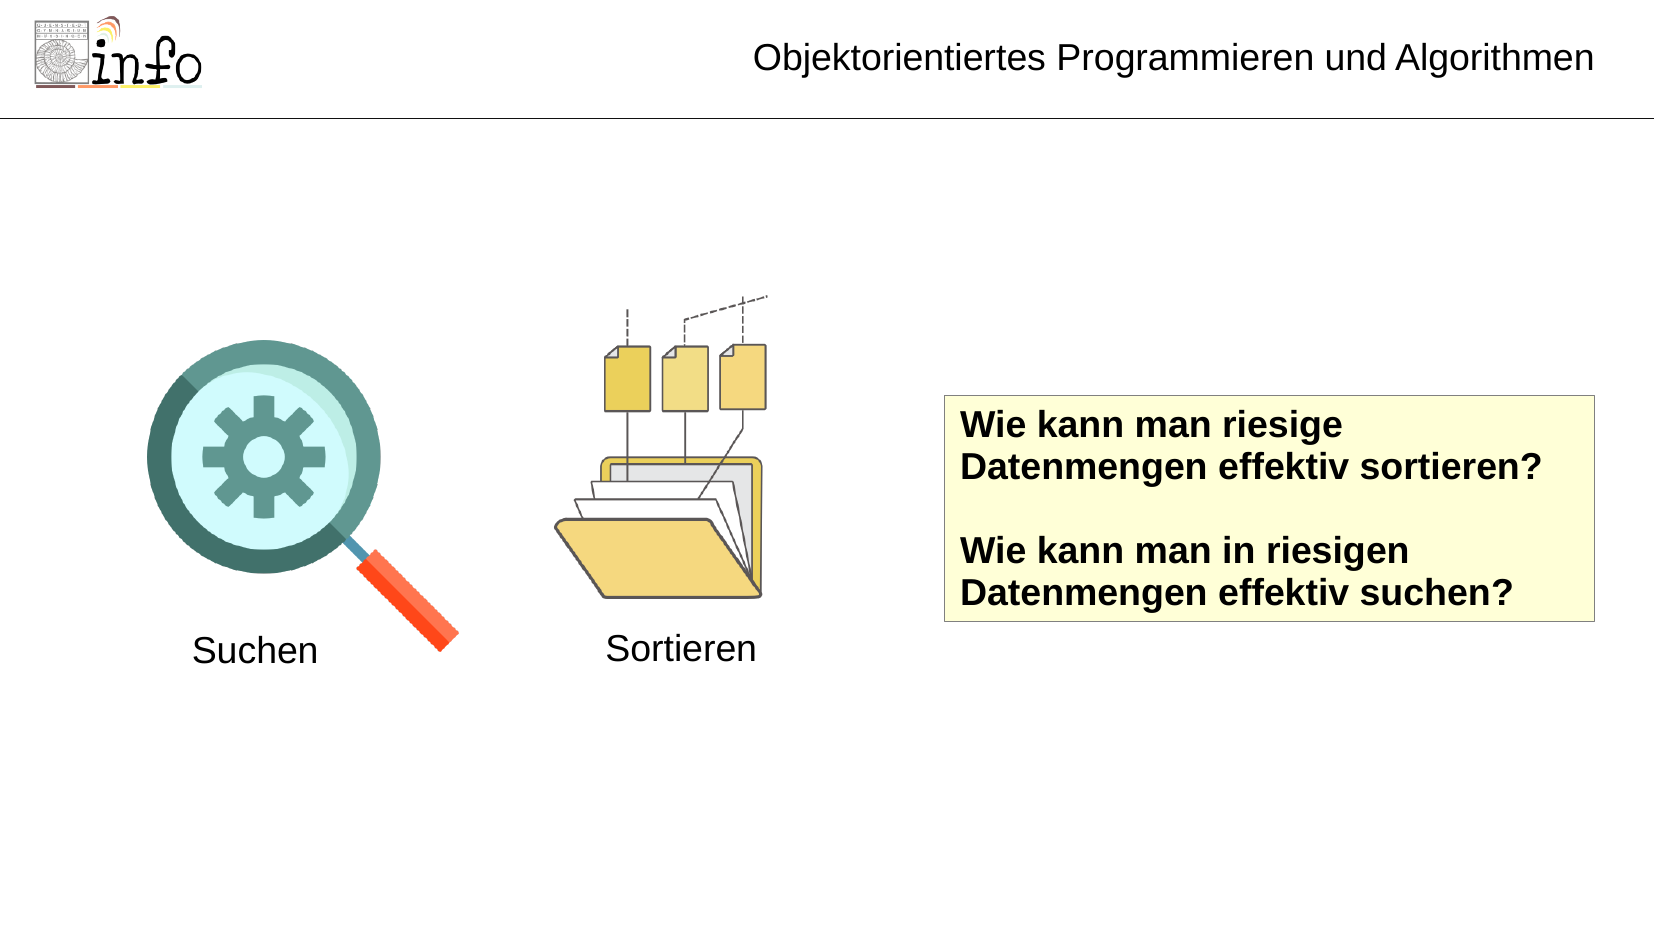

Objektorientiertes Programmieren und Algorithmen
Wie kann man riesige Datenmengen effektiv sortieren?
Wie kann man in riesigen Datenmengen effektiv suchen?
Sortieren
Suchen